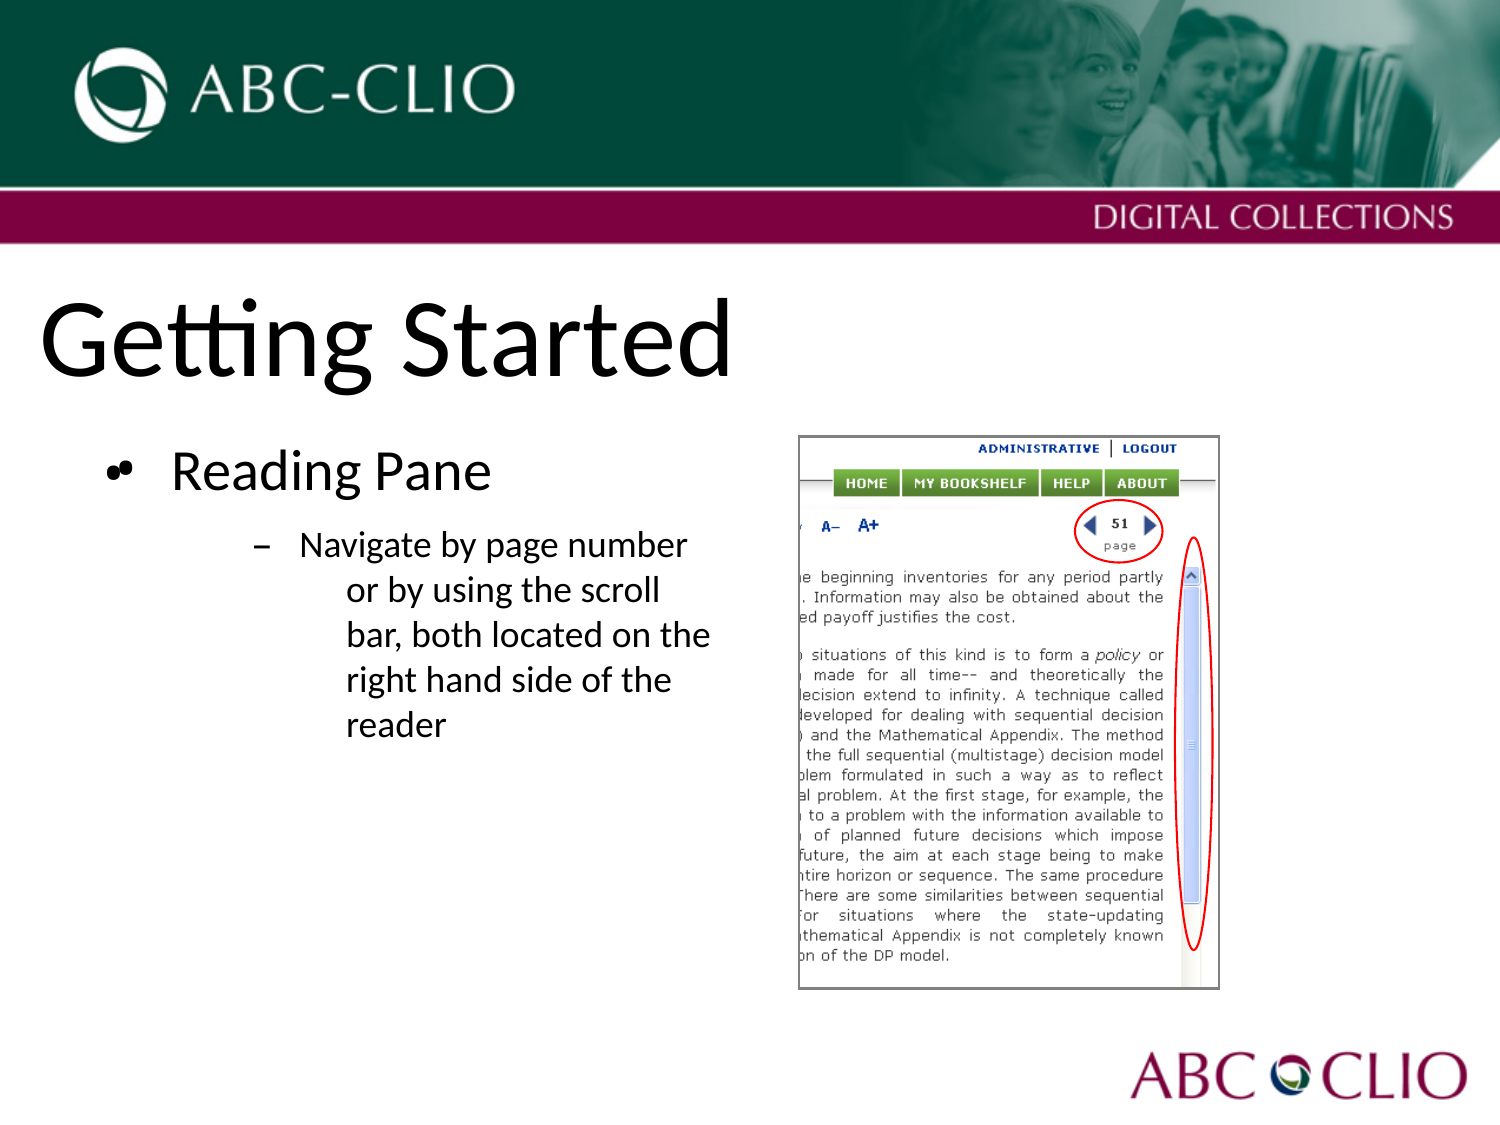

# Getting Started
Navigate by page number or by using the scroll bar, both located on the right hand side of the reader
Reading Pane